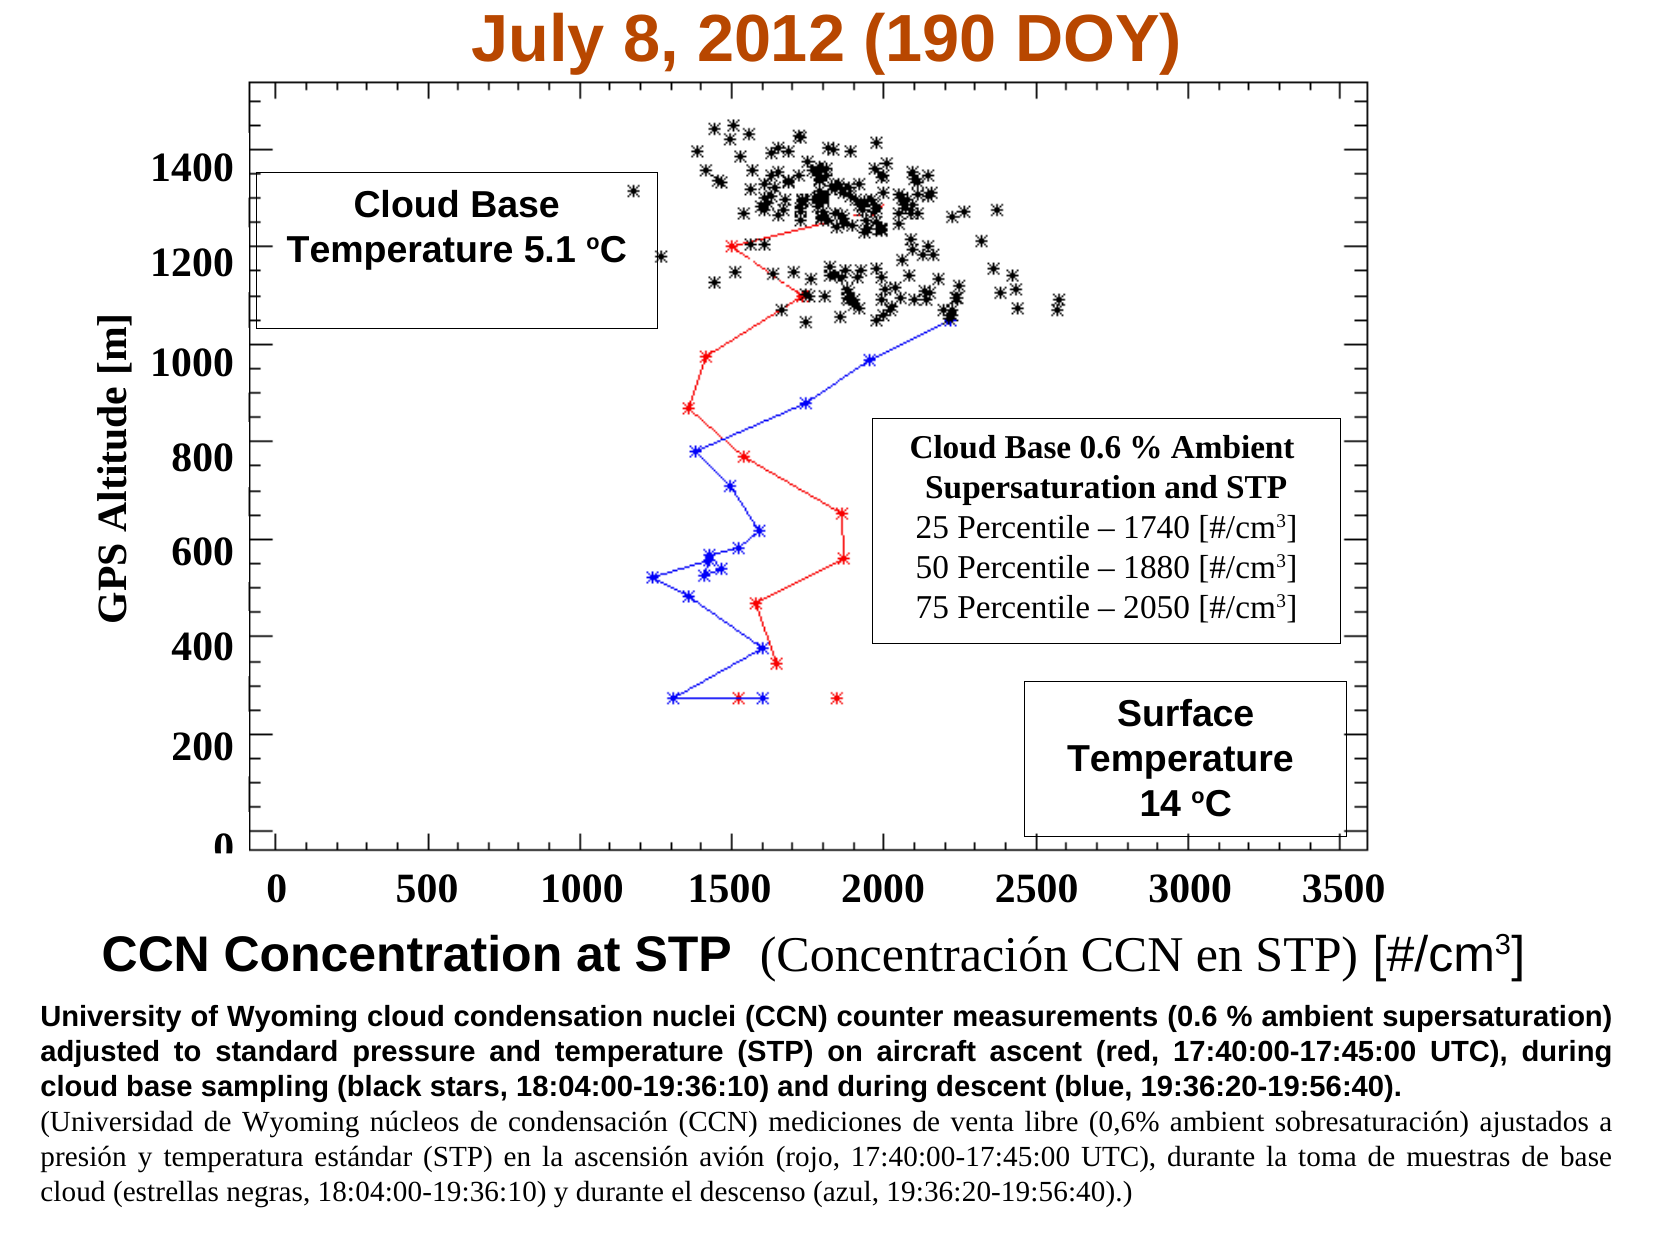

# July 8, 2012 (190 DOY)
1400
Cloud Base Temperature 5.1 oC
1200
1000
Cloud Base 0.6 % Ambient
Supersaturation and STP
25 Percentile – 1740 [#/cm3]
50 Percentile – 1880 [#/cm3]
75 Percentile – 2050 [#/cm3]
800
GPS Altitude [m]
600
600
600
400
Surface Temperature
14 oC
200
0
0
500
1000
1500
2000
2500
3000
3500
CCN Concentration at STP (Concentración CCN en STP) [#/cm3]
University of Wyoming cloud condensation nuclei (CCN) counter measurements (0.6 % ambient supersaturation) adjusted to standard pressure and temperature (STP) on aircraft ascent (red, 17:40:00-17:45:00 UTC), during cloud base sampling (black stars, 18:04:00-19:36:10) and during descent (blue, 19:36:20-19:56:40).
(Universidad de Wyoming núcleos de condensación (CCN) mediciones de venta libre (0,6% ambient sobresaturación) ajustados a presión y temperatura estándar (STP) en la ascensión avión (rojo, 17:40:00-17:45:00 UTC), durante la toma de muestras de base cloud (estrellas negras, 18:04:00-19:36:10) y durante el descenso (azul, 19:36:20-19:56:40).)